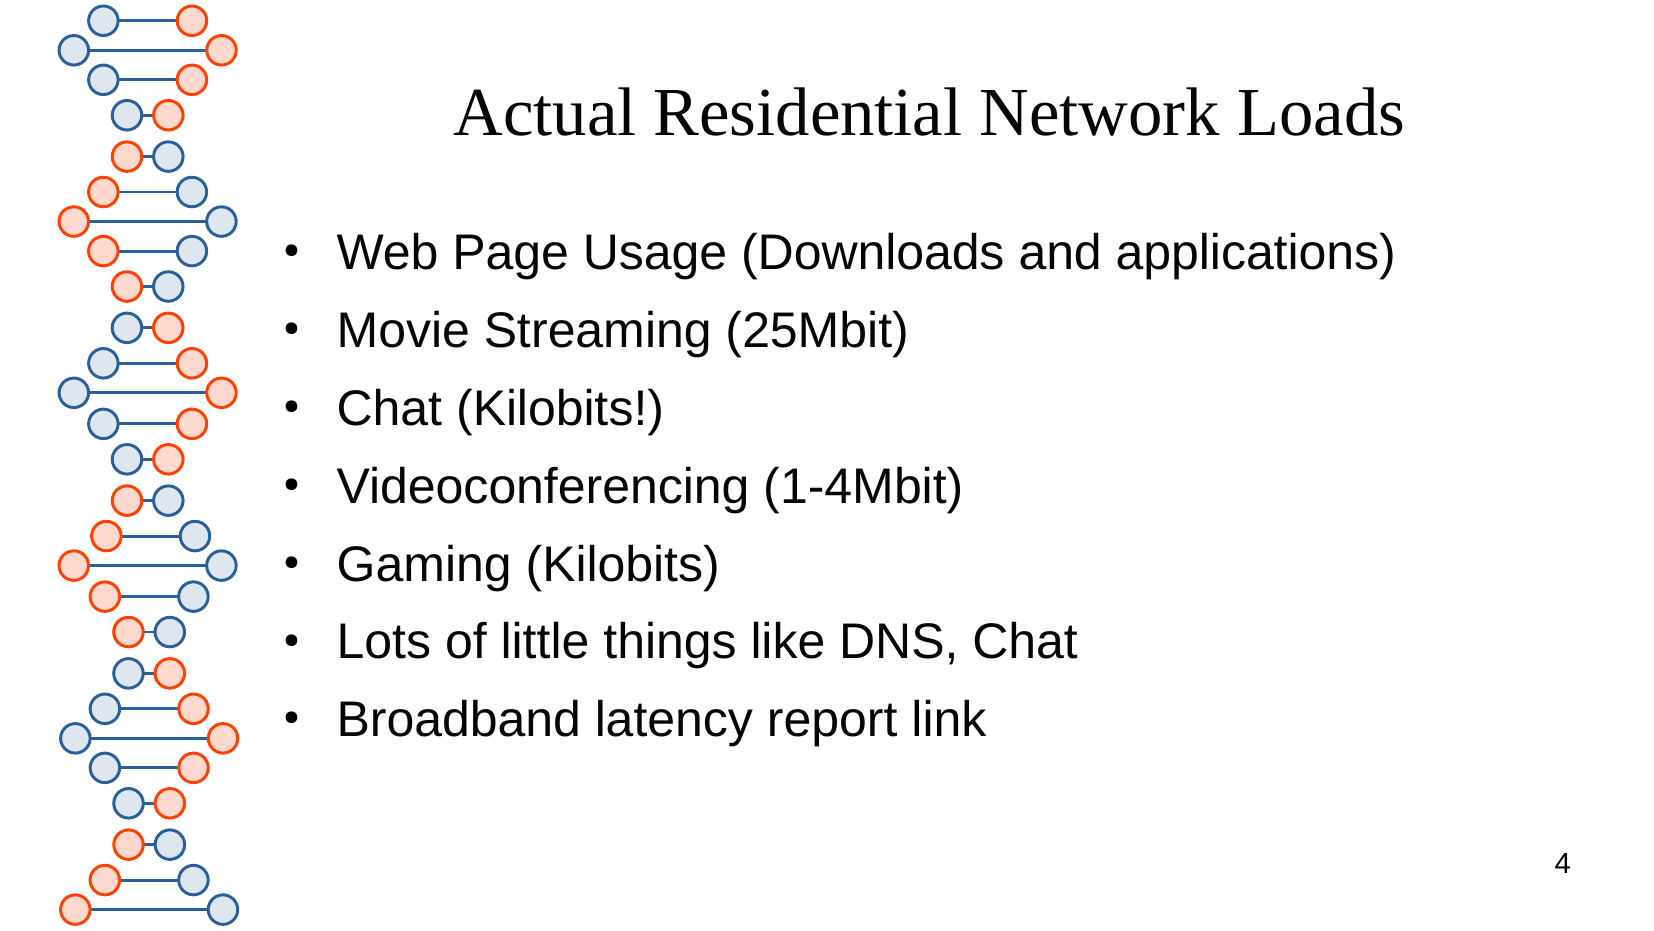

# Actual Residential Network Loads
Web Page Usage (Downloads and applications)
Movie Streaming (25Mbit)
Chat (Kilobits!)
Videoconferencing (1-4Mbit)
Gaming (Kilobits)
Lots of little things like DNS, Chat
Broadband latency report link
4